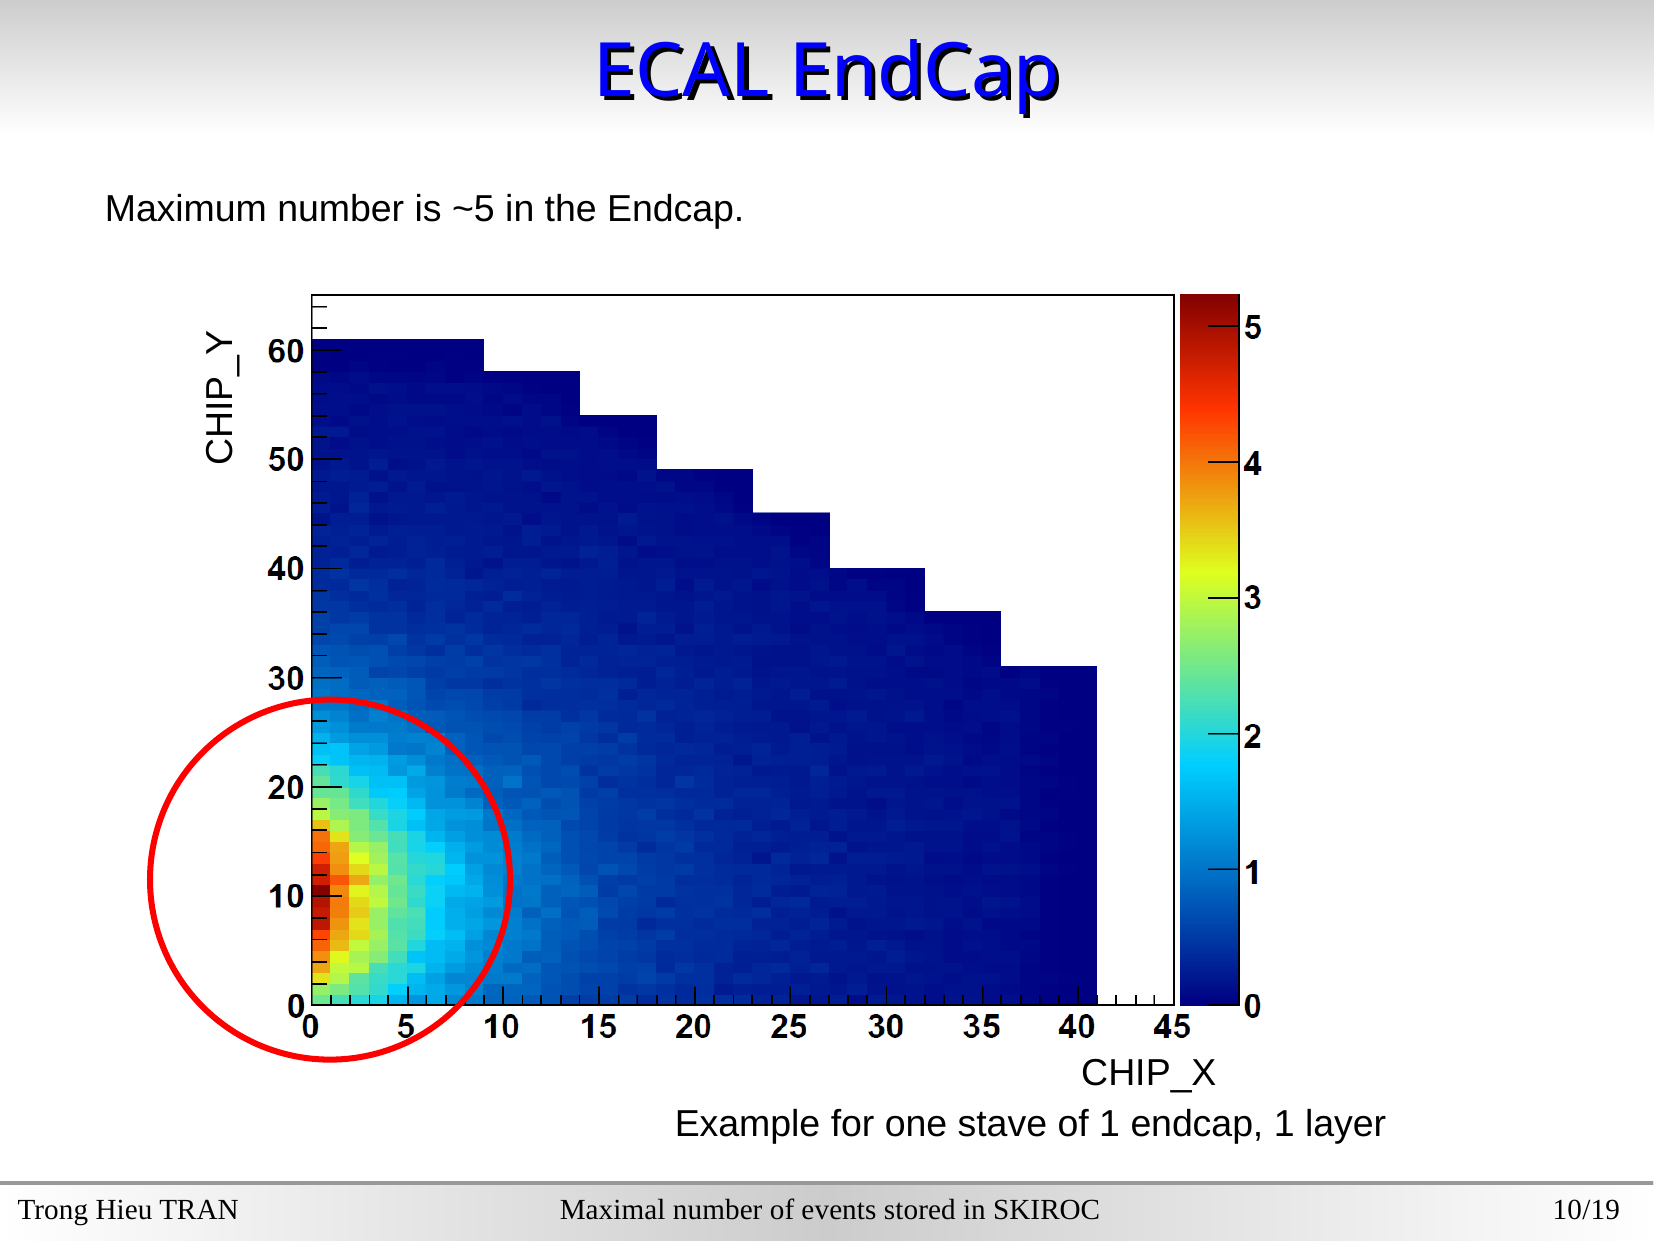

# ECAL EndCap
Maximum number is ~5 in the Endcap.
CHIP_Y
CHIP_X
Example for one stave of 1 endcap, 1 layer
Trong Hieu TRAN
Maximal number of events stored in SKIROC
10